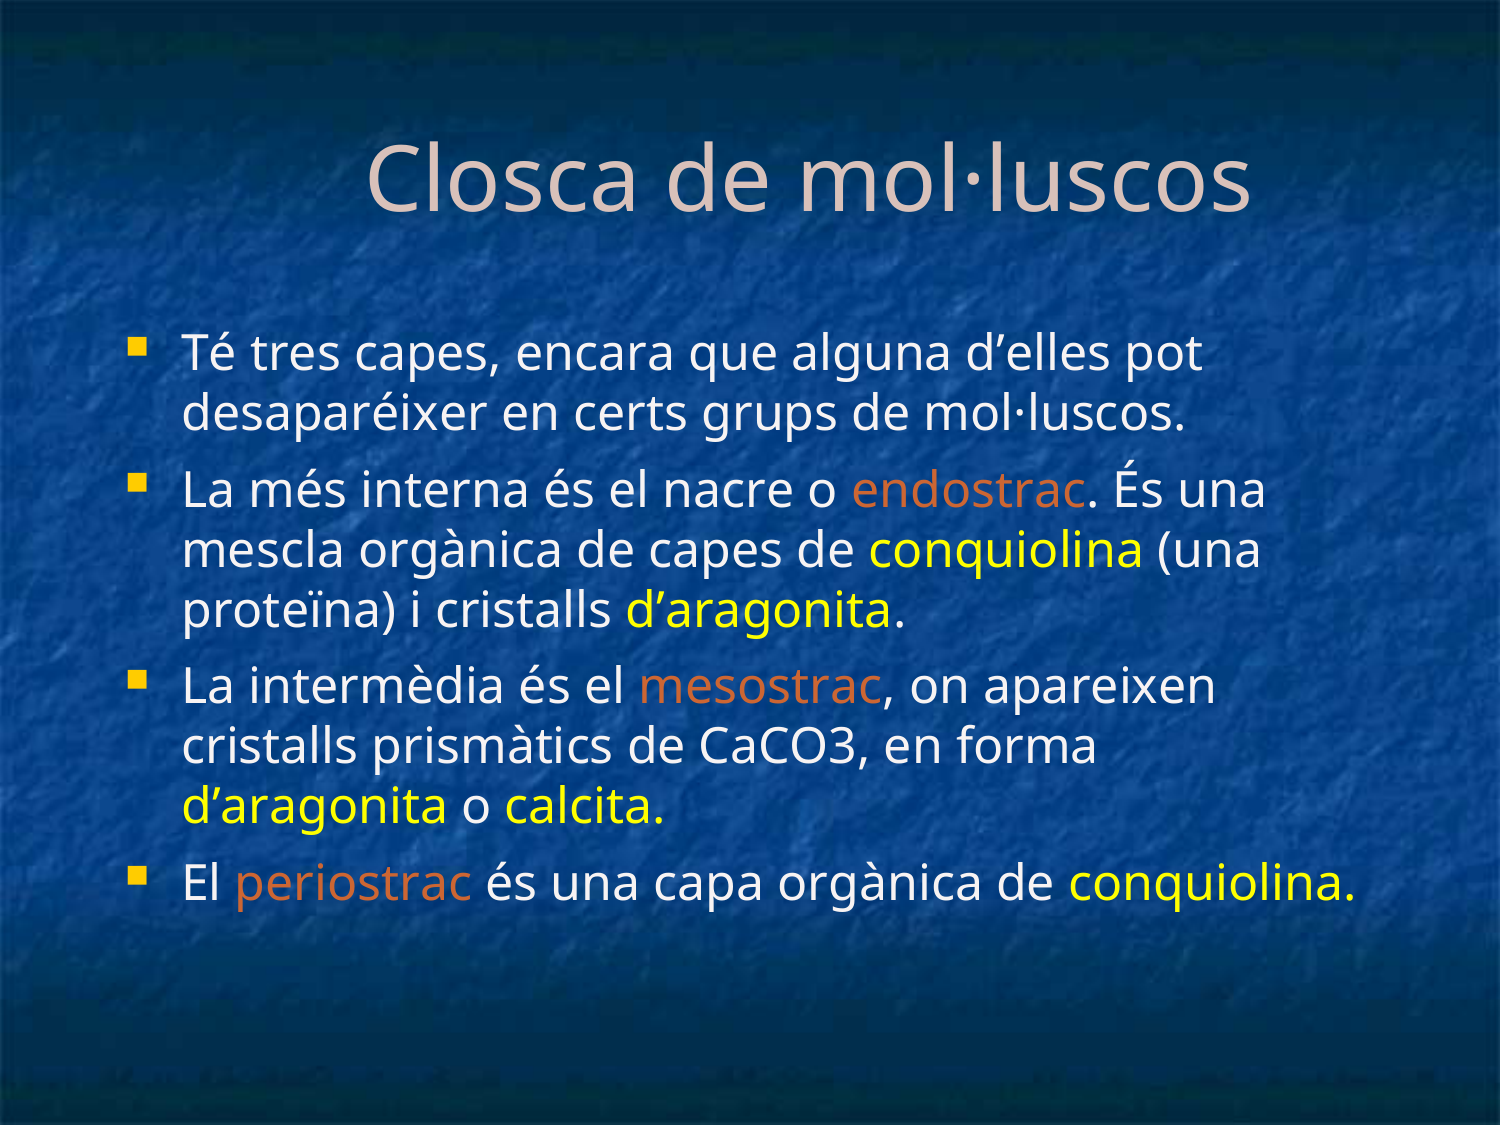

# Closca de mol·luscos
Té tres capes, encara que alguna d’elles pot desaparéixer en certs grups de mol·luscos.
La més interna és el nacre o endostrac. És una mescla orgànica de capes de conquiolina (una proteïna) i cristalls d’aragonita.
La intermèdia és el mesostrac, on apareixen cristalls prismàtics de CaCO3, en forma d’aragonita o calcita.
El periostrac és una capa orgànica de conquiolina.